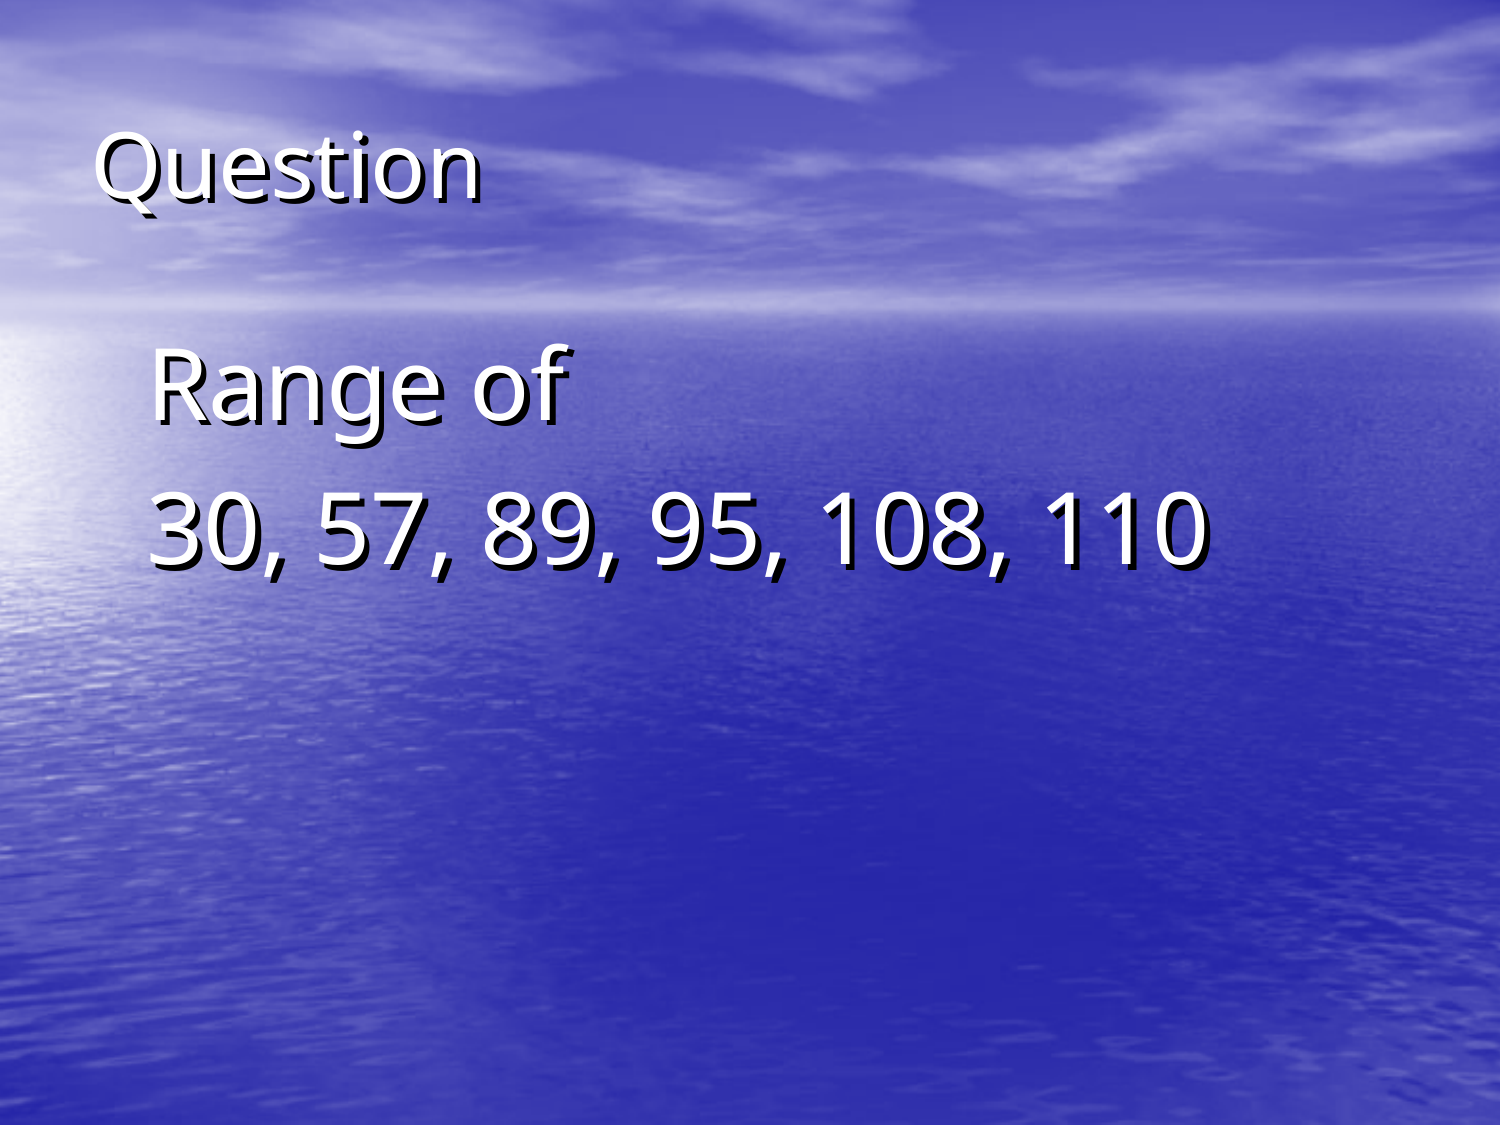

# Question
Range of
30, 57, 89, 95, 108, 110